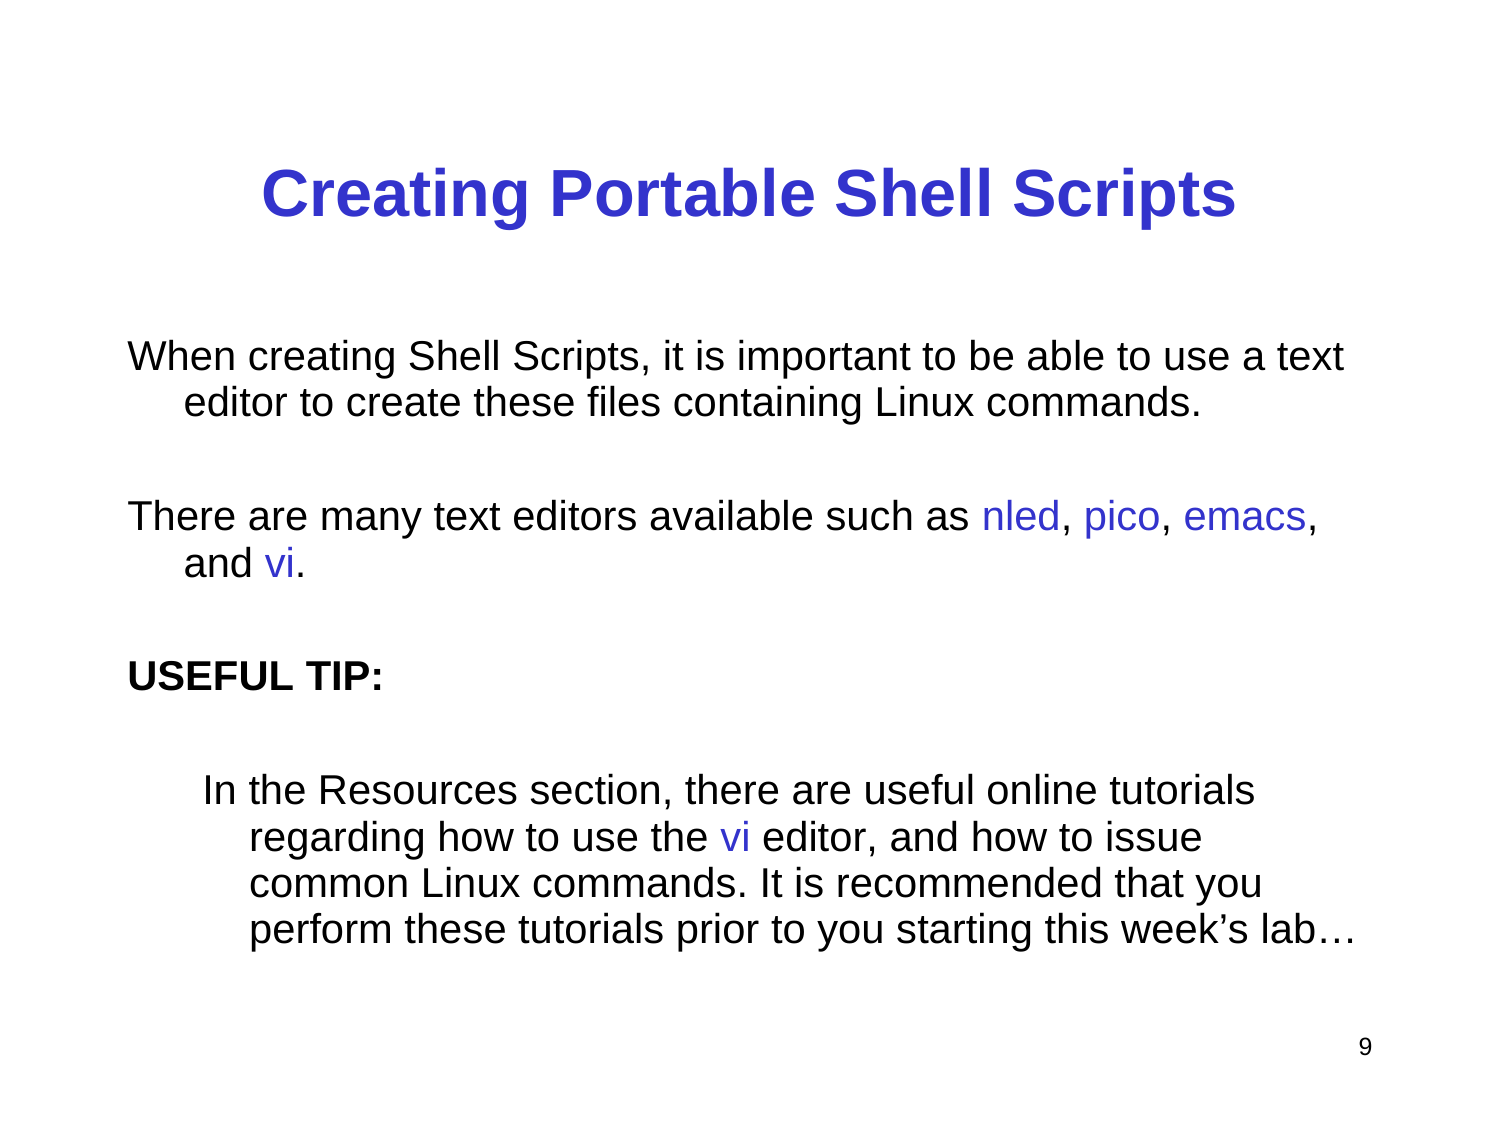

# Creating Portable Shell Scripts
When creating Shell Scripts, it is important to be able to use a text editor to create these files containing Linux commands.
There are many text editors available such as nled, pico, emacs, and vi.
USEFUL TIP:
In the Resources section, there are useful online tutorials regarding how to use the vi editor, and how to issue common Linux commands. It is recommended that you perform these tutorials prior to you starting this week’s lab…
9